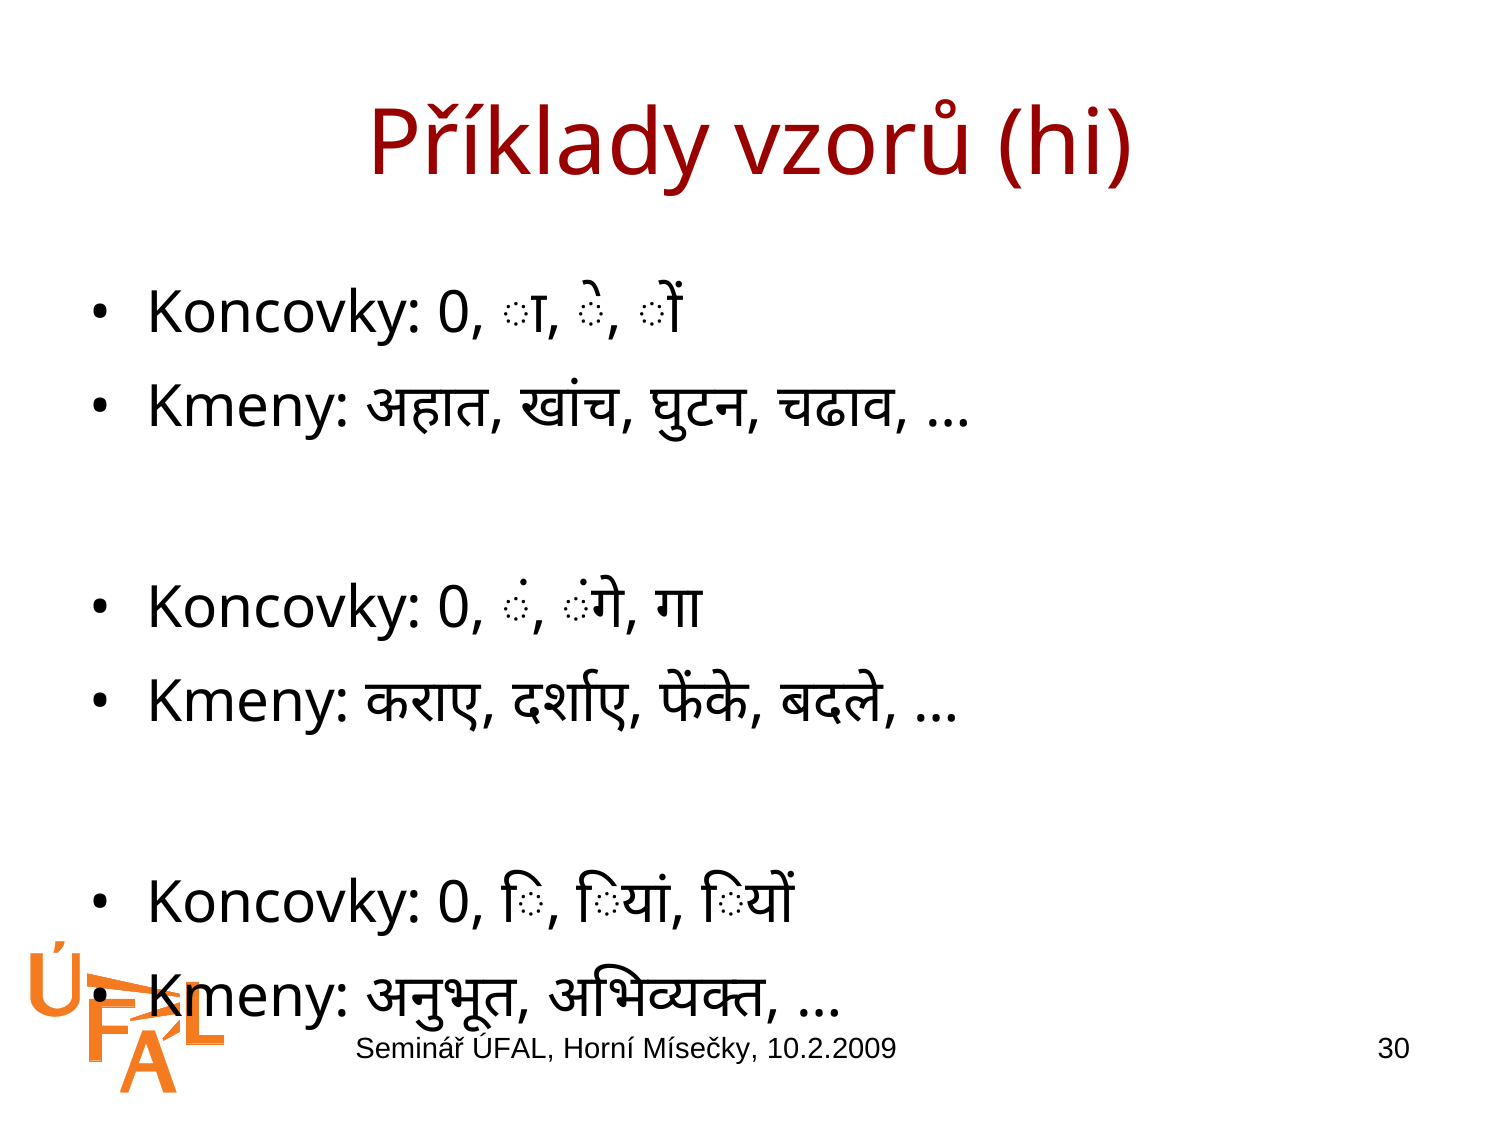

# Příklady vzorů (hi)
Koncovky: 0, ा, े, ों
Kmeny: अहात, खांच, घुटन, चढाव, …
Koncovky: 0, ं, ंगे, गा
Kmeny: कराए, दर्शाए, फेंके, बदले, …
Koncovky: 0, ि, ियां, ियों
Kmeny: अनुभूत, अभिव्यक्त, …
Seminář ÚFAL, Horní Mísečky, 10.2.2009
30